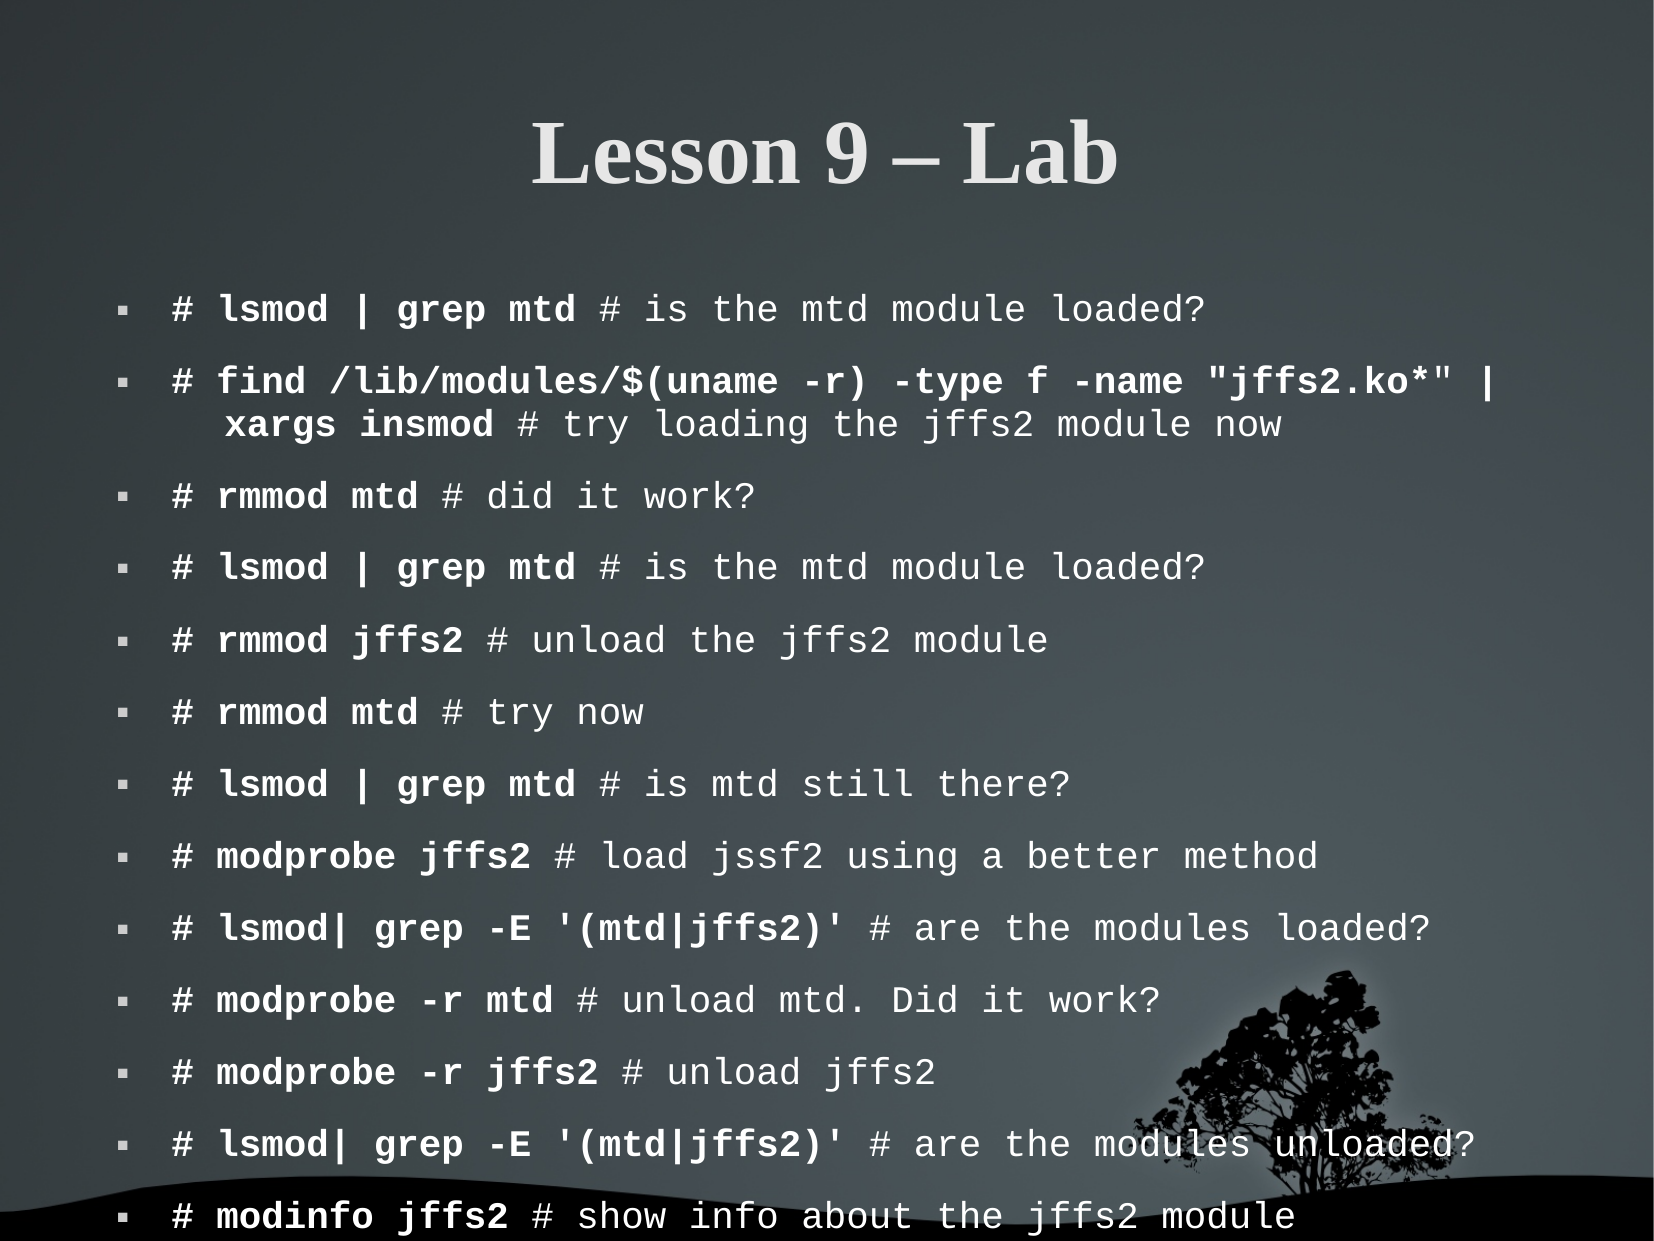

Lesson 9 – Lab
# # lsmod | grep mtd # is the mtd module loaded?
# find /lib/modules/$(uname -r) -type f -name "jffs2.ko*" | xargs insmod # try loading the jffs2 module now
# rmmod mtd # did it work?
# lsmod | grep mtd # is the mtd module loaded?
# rmmod jffs2 # unload the jffs2 module
# rmmod mtd # try now
# lsmod | grep mtd # is mtd still there?
# modprobe jffs2 # load jssf2 using a better method
# lsmod| grep -E '(mtd|jffs2)' # are the modules loaded?
# modprobe -r mtd # unload mtd. Did it work?
# modprobe -r jffs2 # unload jffs2
# lsmod| grep -E '(mtd|jffs2)' # are the modules unloaded?
# modinfo jffs2 # show info about the jffs2 module
# modinfo msdos | grep -i author # find the author of jffs2